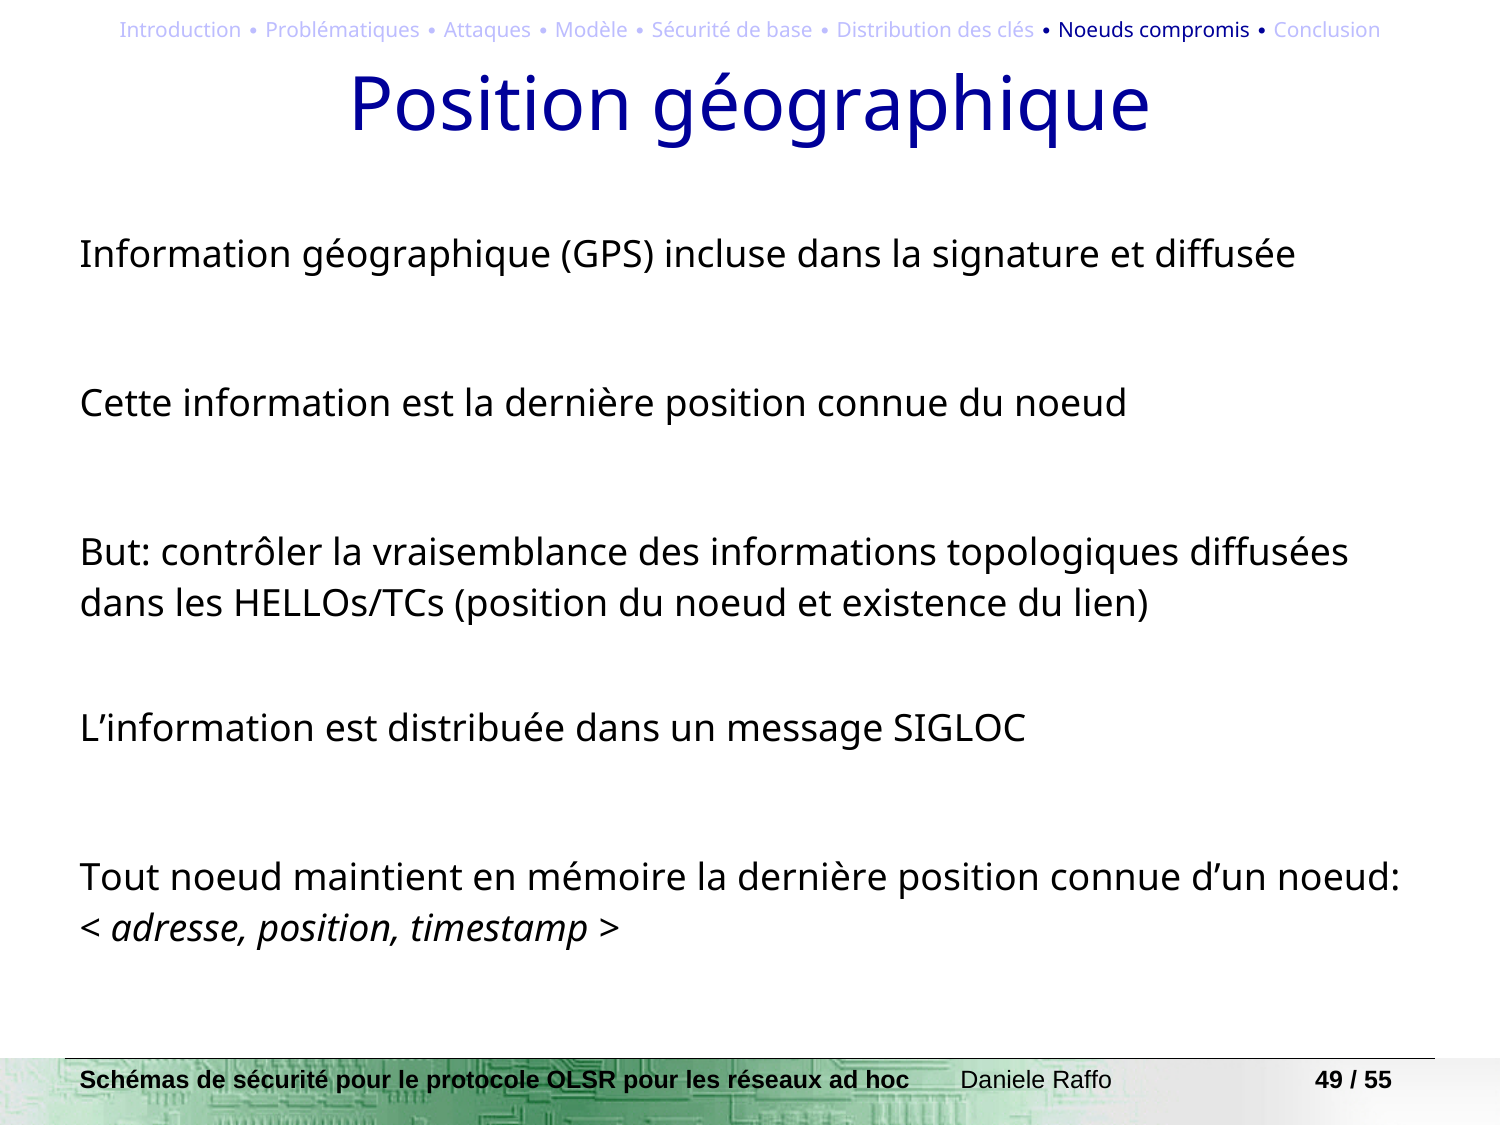

Introduction ∙ Problématiques ∙ Attaques ∙ Modèle ∙ Sécurité de base ∙ Distribution des clés ∙ Noeuds compromis ∙ Conclusion
Position géographique
Information géographique (GPS) incluse dans la signature et diffusée
Cette information est la dernière position connue du noeud
But: contrôler la vraisemblance des informations topologiques diffusées dans les HELLOs/TCs (position du noeud et existence du lien)
L’information est distribuée dans un message SIGLOC
Tout noeud maintient en mémoire la dernière position connue d’un noeud: < adresse, position, timestamp >
49
Schémas de sécurité pour le protocole OLSR pour les réseaux ad hoc Daniele Raffo